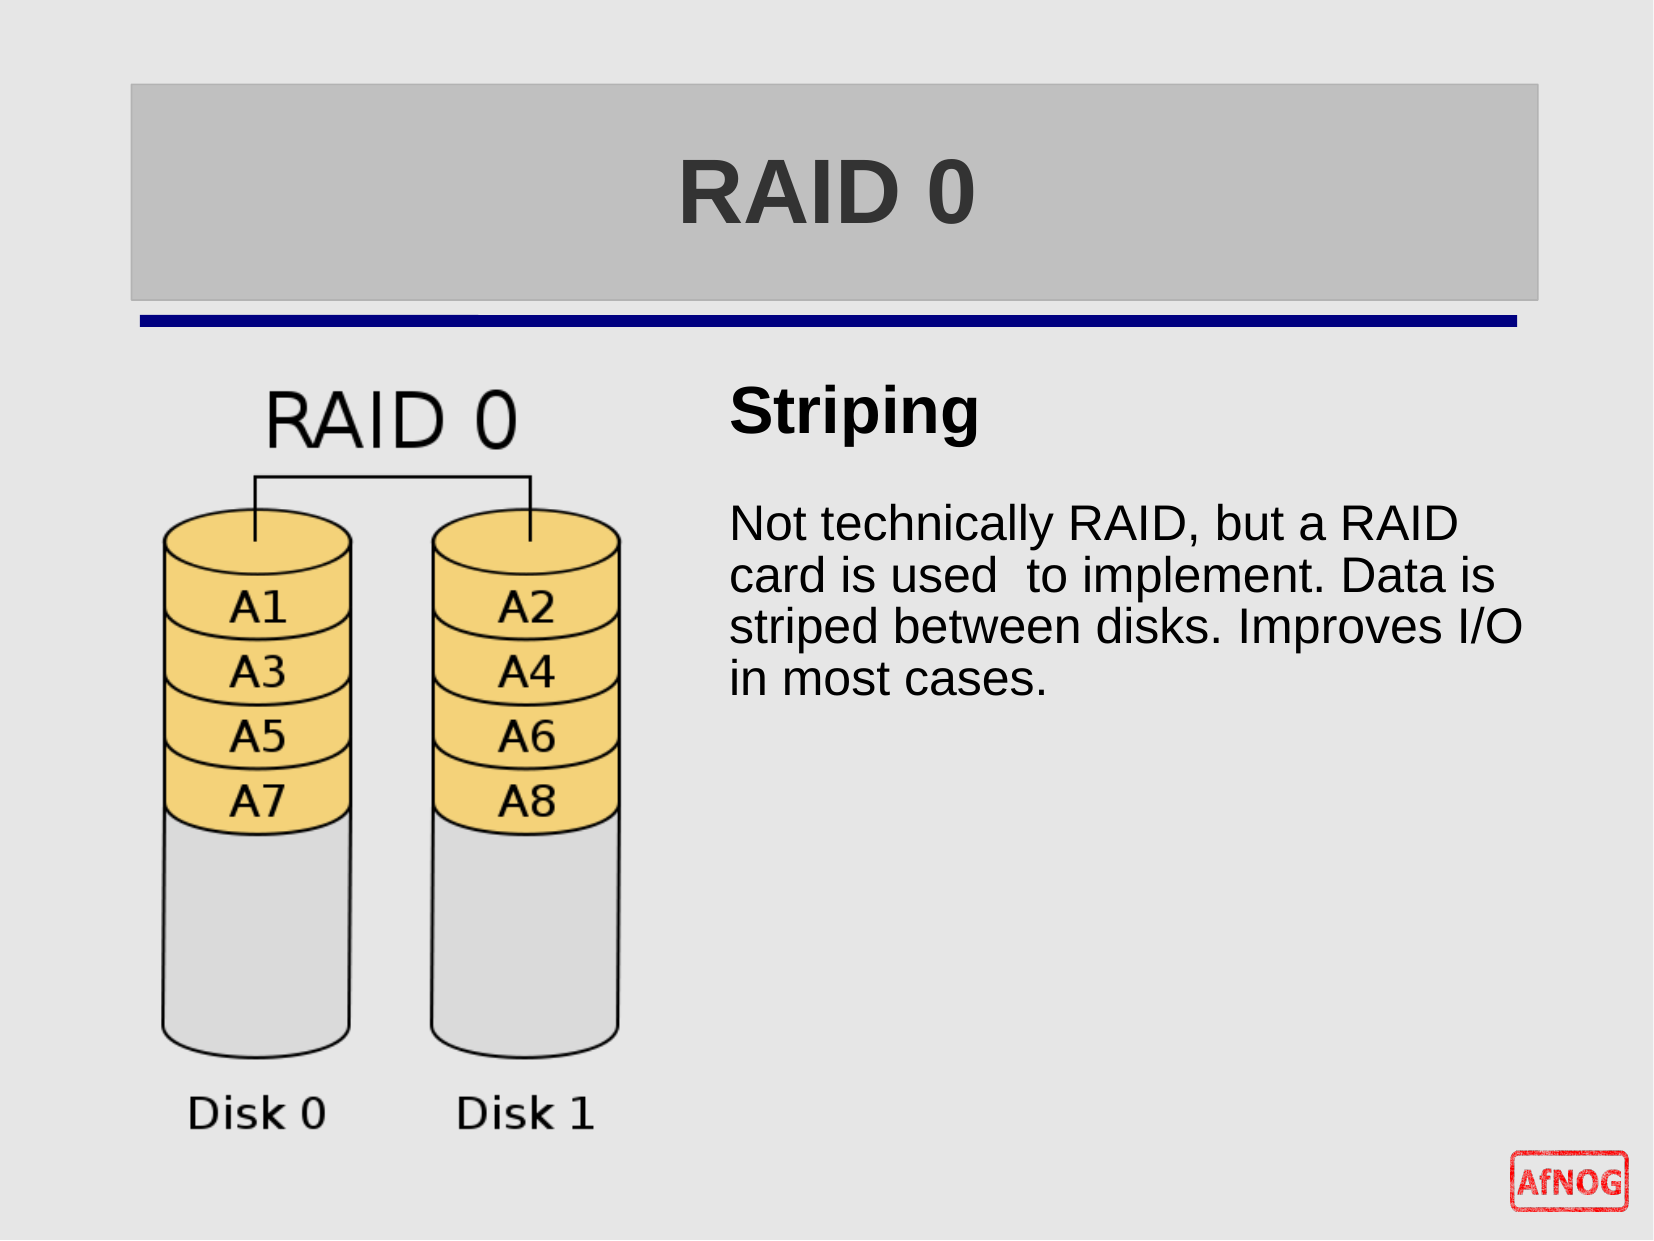

RAID 0
Striping
Not technically RAID, but a RAID card is used to implement. Data is striped between disks. Improves I/O in most cases.